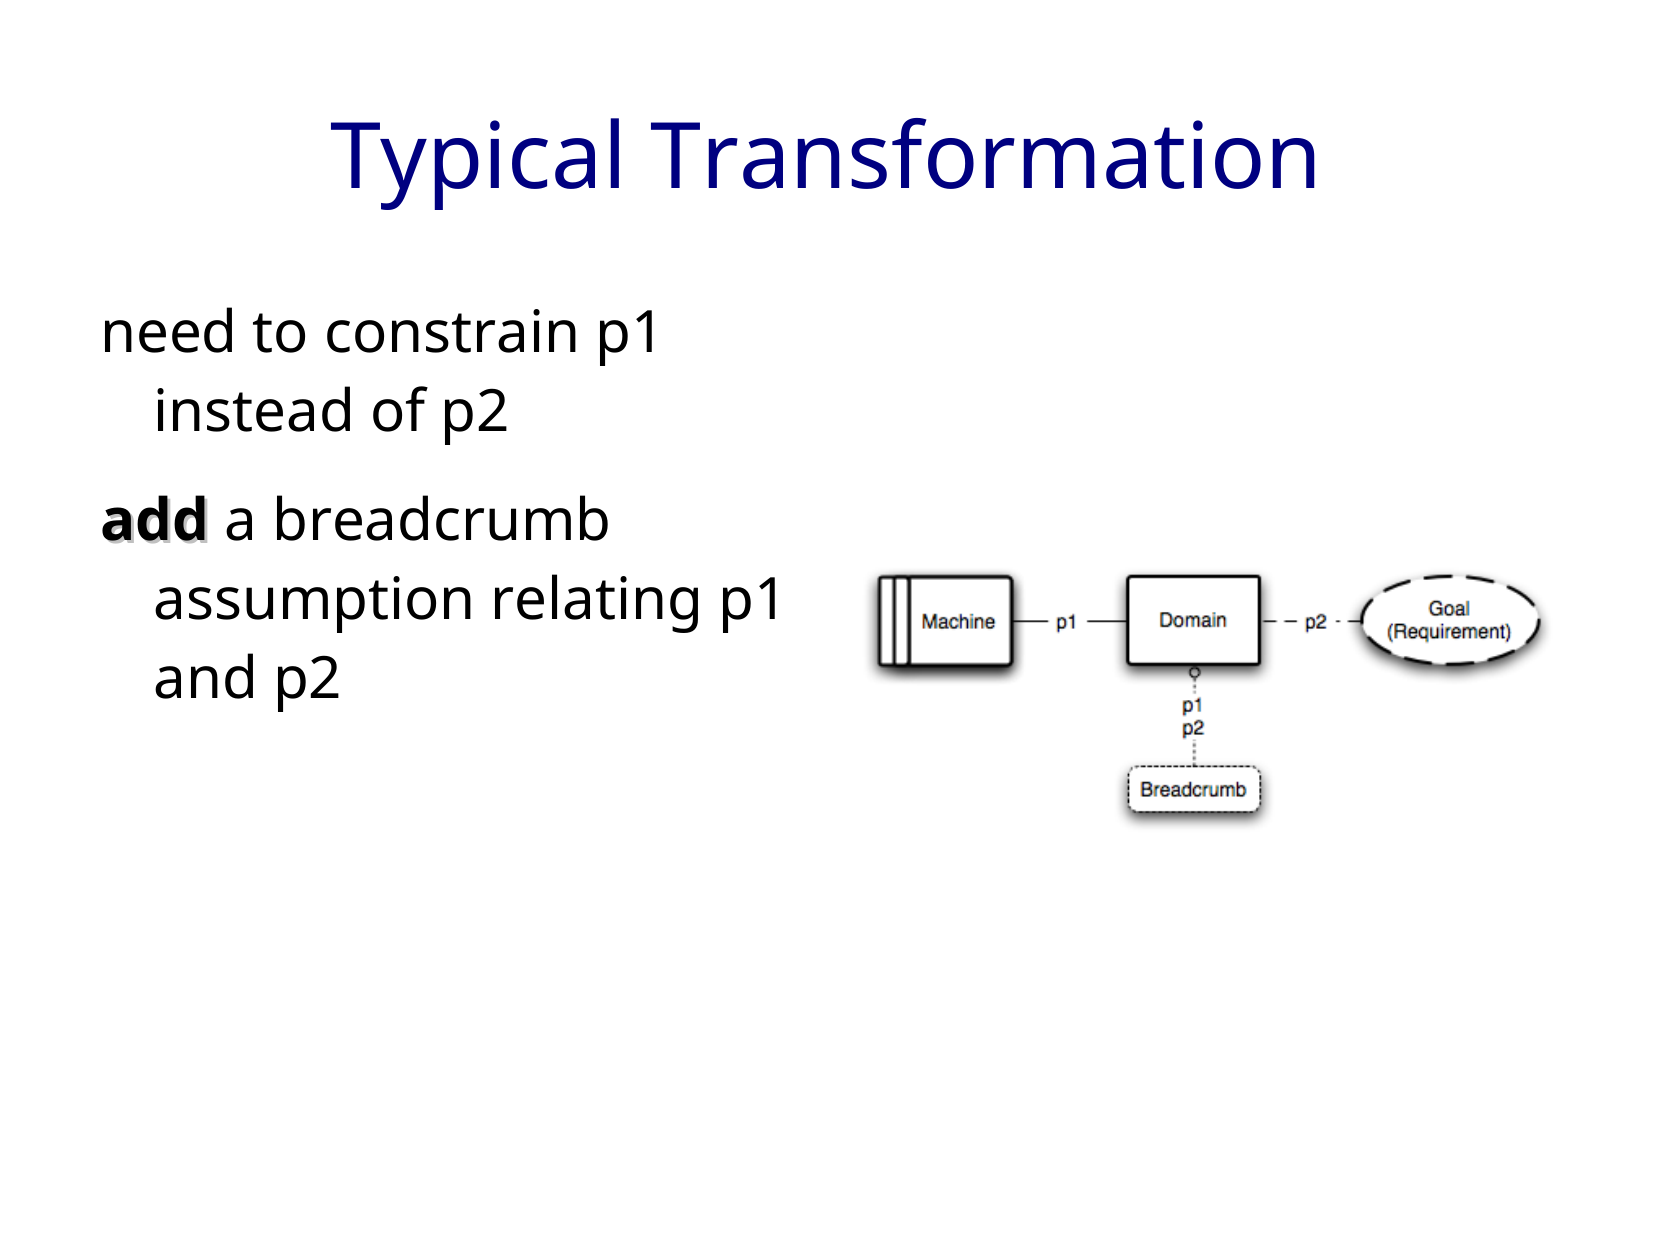

# Typical Transformation
need to constrain p1 instead of p2
add a breadcrumb assumption relating p1 and p2